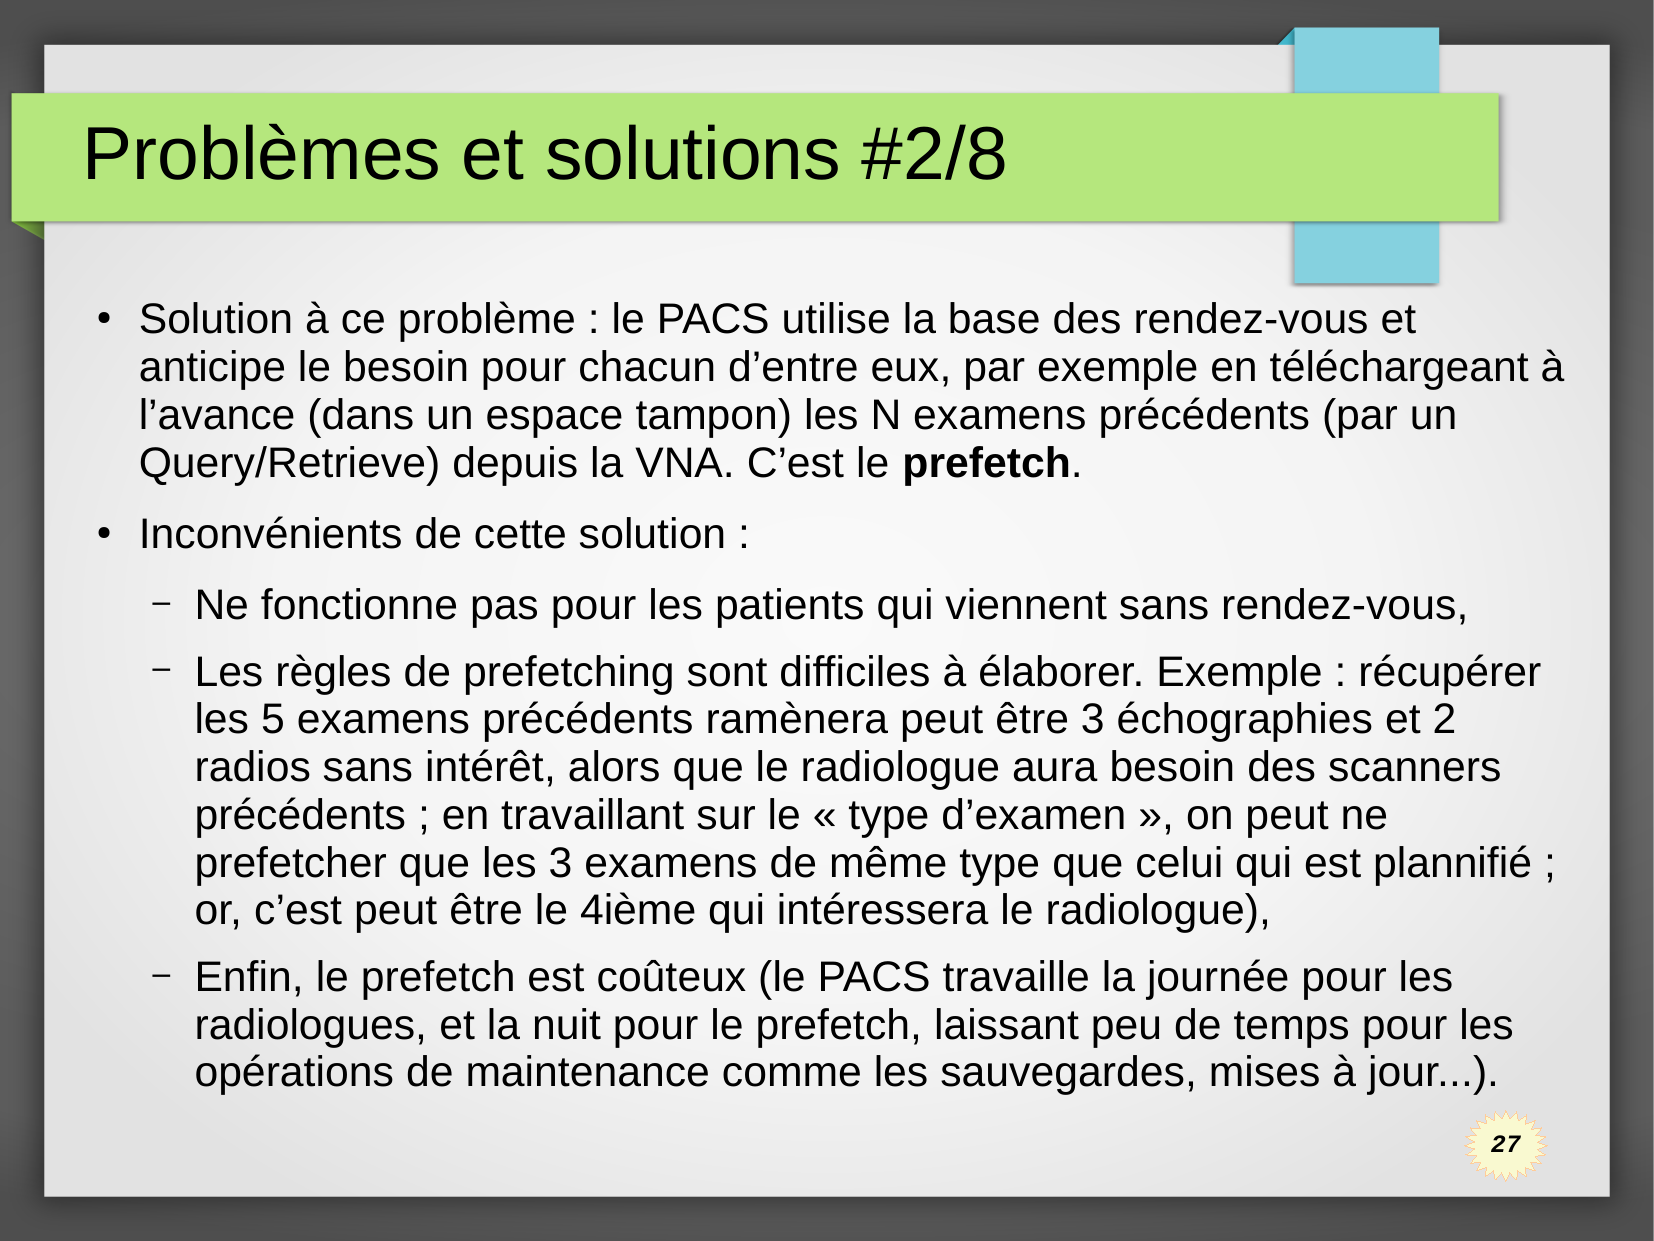

# Problèmes et solutions #2/8
Solution à ce problème : le PACS utilise la base des rendez-vous et anticipe le besoin pour chacun d’entre eux, par exemple en téléchargeant à l’avance (dans un espace tampon) les N examens précédents (par un Query/Retrieve) depuis la VNA. C’est le prefetch.
Inconvénients de cette solution :
Ne fonctionne pas pour les patients qui viennent sans rendez-vous,
Les règles de prefetching sont difficiles à élaborer. Exemple : récupérer les 5 examens précédents ramènera peut être 3 échographies et 2 radios sans intérêt, alors que le radiologue aura besoin des scanners précédents ; en travaillant sur le « type d’examen », on peut ne prefetcher que les 3 examens de même type que celui qui est plannifié ; or, c’est peut être le 4ième qui intéressera le radiologue),
Enfin, le prefetch est coûteux (le PACS travaille la journée pour les radiologues, et la nuit pour le prefetch, laissant peu de temps pour les opérations de maintenance comme les sauvegardes, mises à jour...).